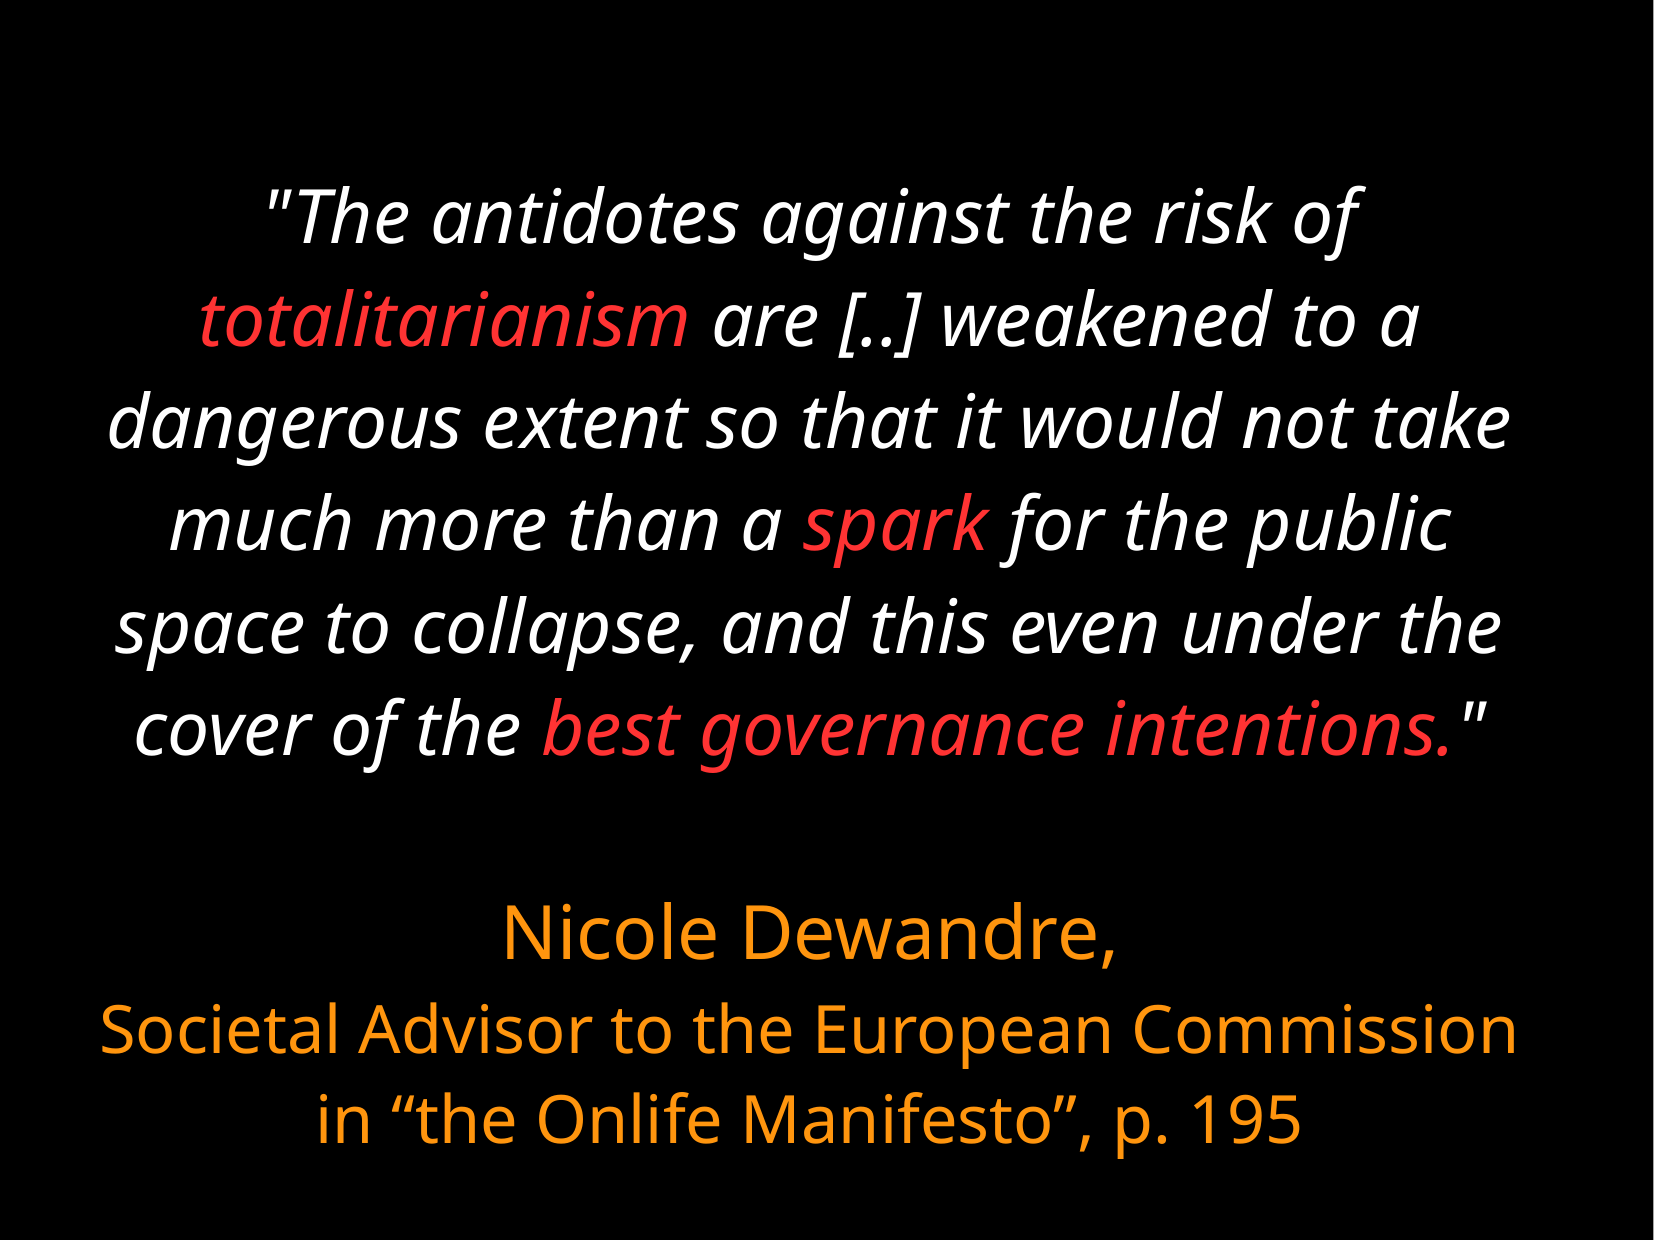

# "The antidotes against the risk of totalitarianism are [..] weakened to a dangerous extent so that it would not take much more than a spark for the public space to collapse, and this even under the cover of the best governance intentions."
Nicole Dewandre,
Societal Advisor to the European Commission
in “the Onlife Manifesto”, p. 195